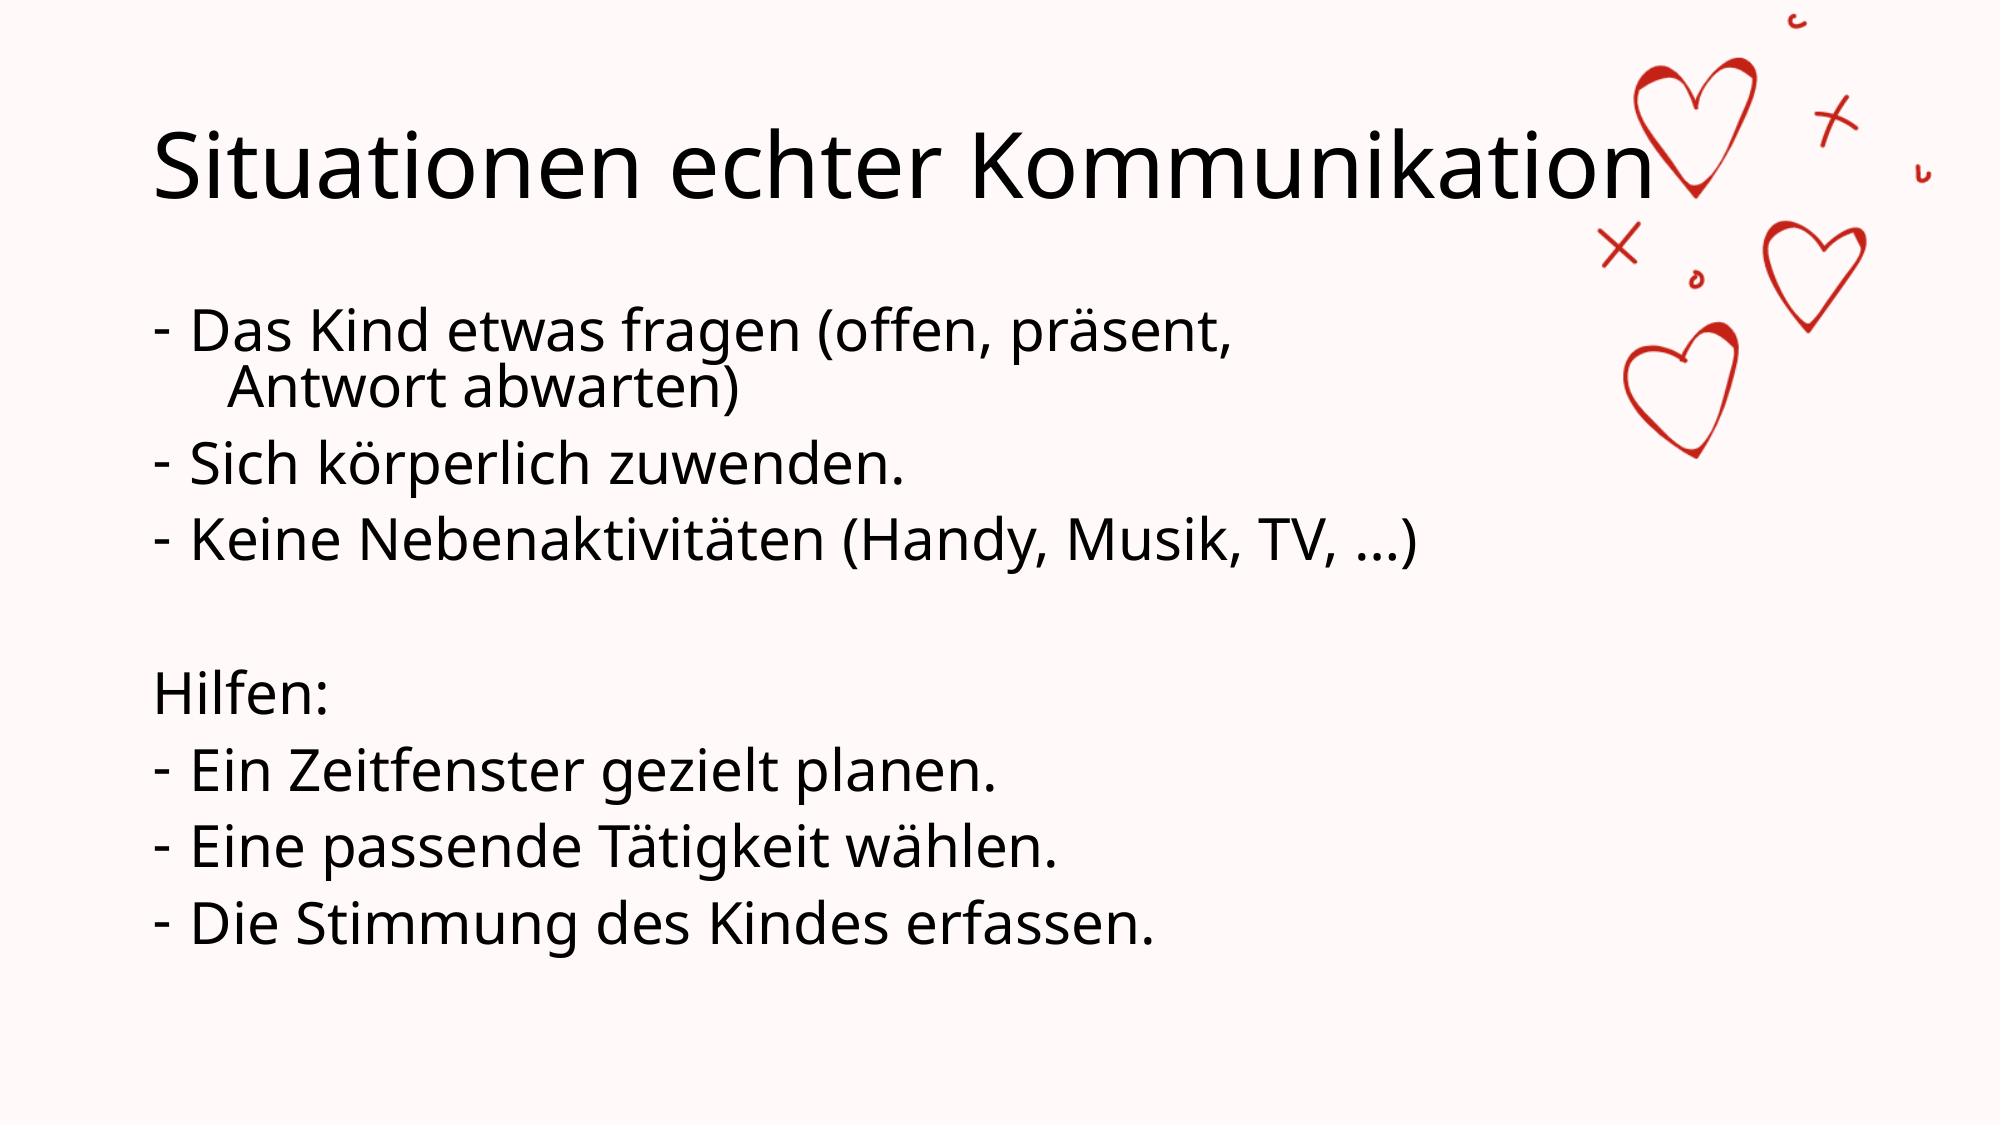

# Situationen echter Kommunikation
Das Kind etwas fragen (offen, präsent,
Antwort abwarten)
Sich körperlich zuwenden.
Keine Nebenaktivitäten (Handy, Musik, TV, …)
Hilfen:
Ein Zeitfenster gezielt planen.
Eine passende Tätigkeit wählen.
Die Stimmung des Kindes erfassen.